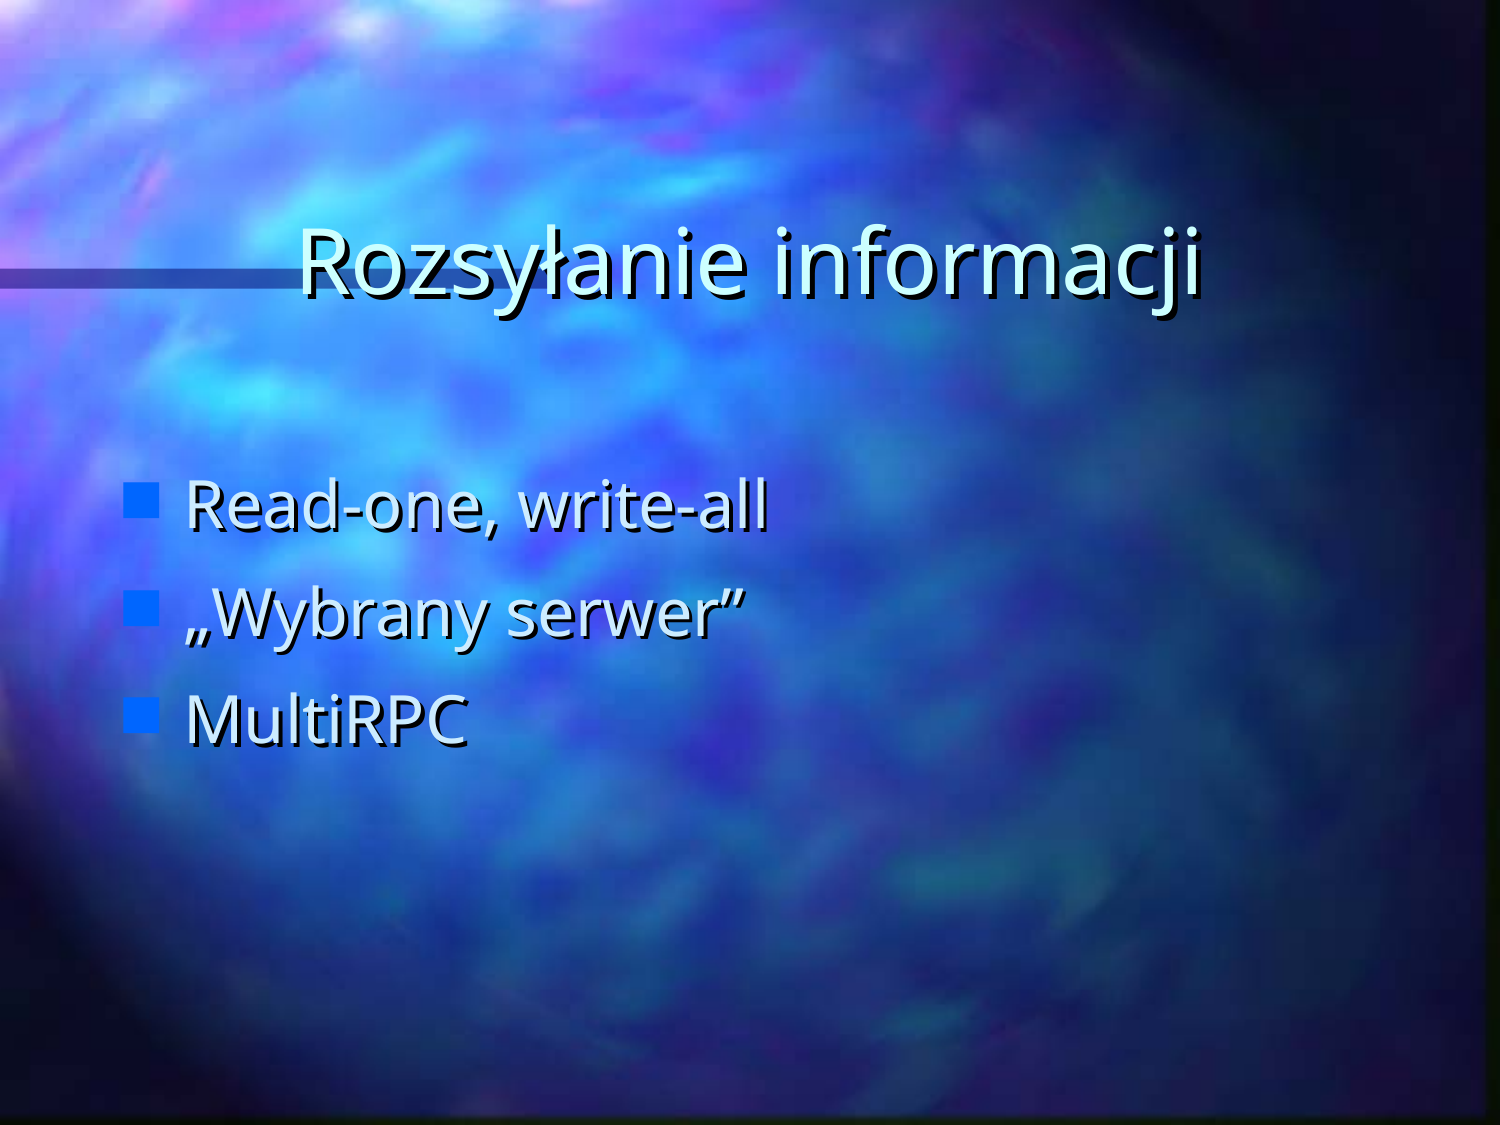

# Rozsyłanie informacji
Read-one, write-all
„Wybrany serwer”
MultiRPC